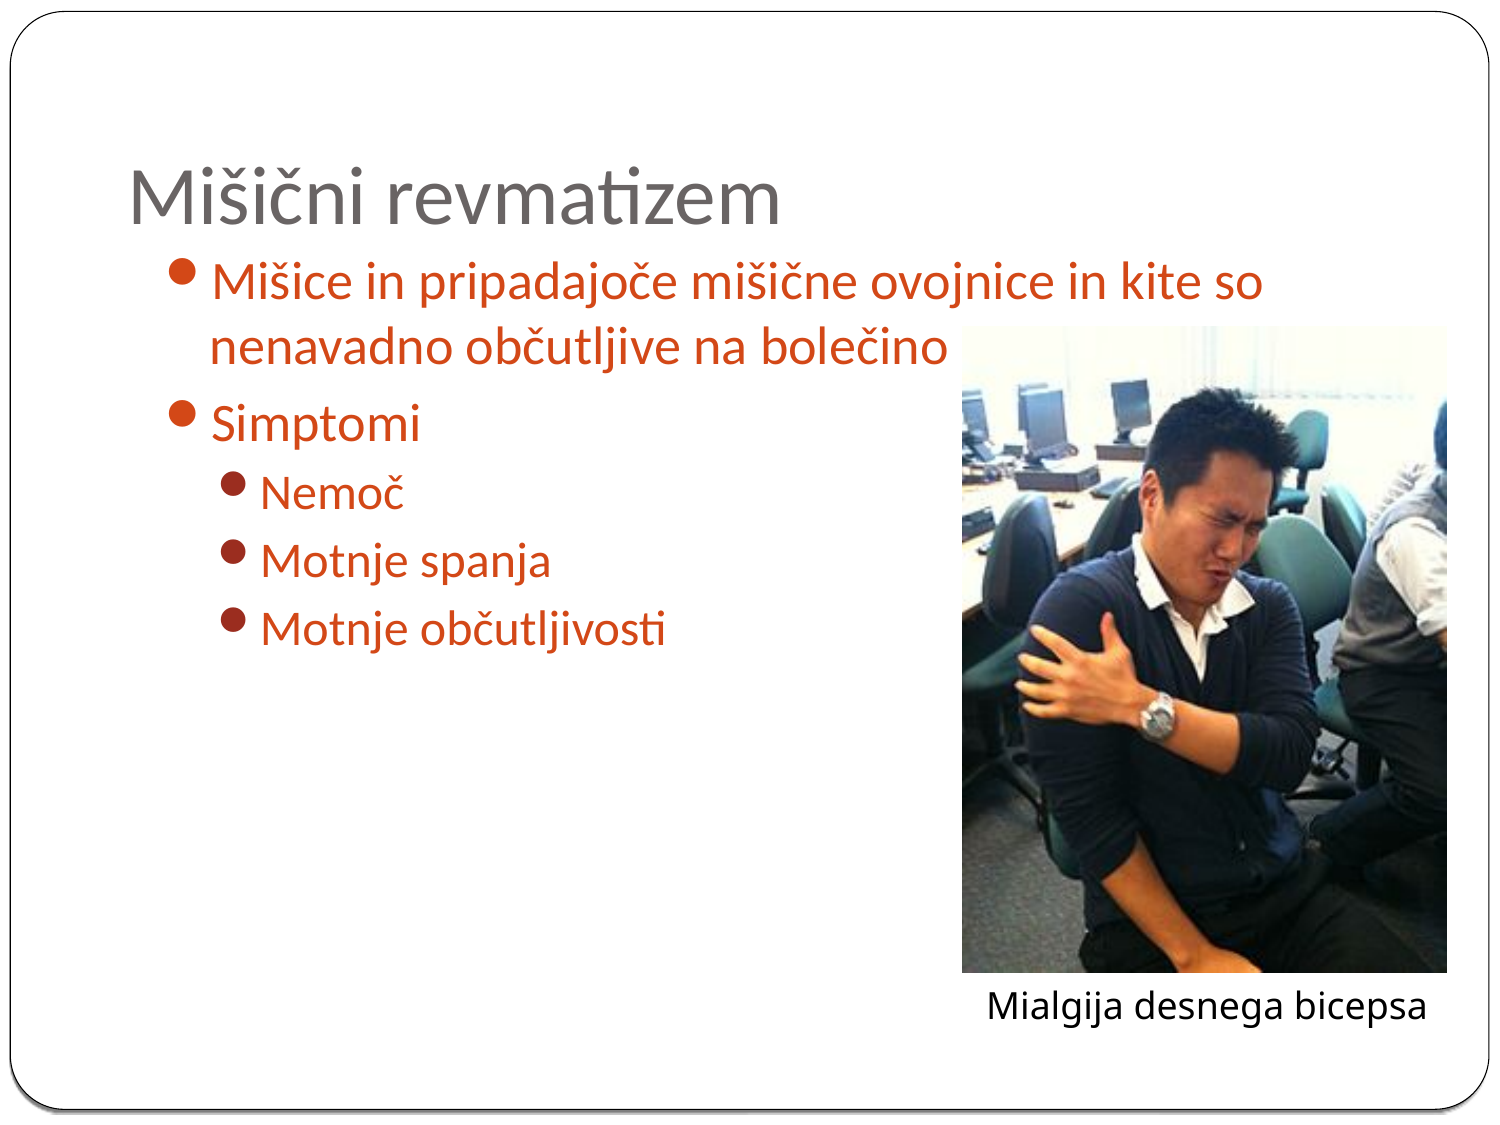

# Mišični revmatizem
Mišice in pripadajoče mišične ovojnice in kite so nenavadno občutljive na bolečino
Simptomi
Nemoč
Motnje spanja
Motnje občutljivosti
Mialgija desnega bicepsa